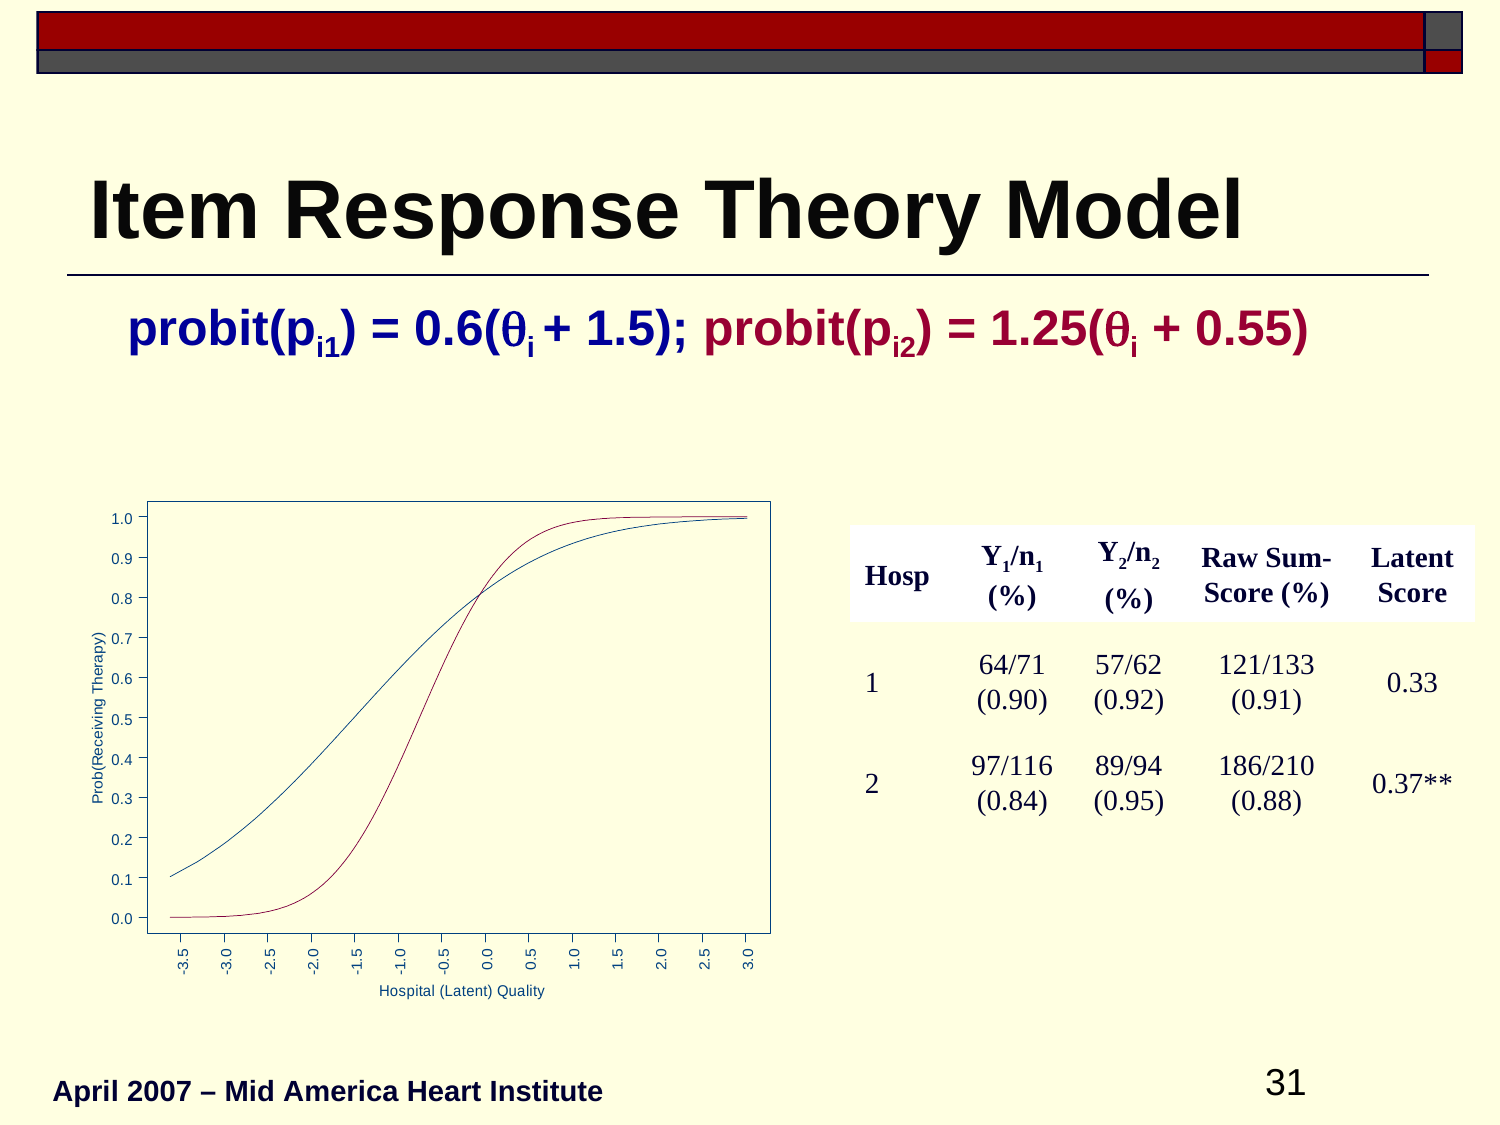

# Item Response Theory Model
probit(pi1) = 0.6(i + 1.5); probit(pi2) = 1.25(i + 0.55)
| Hosp | Y1/n1 (%) | Y2/n2 (%) | Raw Sum-Score (%) | Latent Score |
| --- | --- | --- | --- | --- |
| 1 | 64/71 (0.90) | 57/62 (0.92) | 121/133 (0.91) | 0.33 |
| 2 | 97/116 (0.84) | 89/94 (0.95) | 186/210 (0.88) | 0.37\*\* |
31